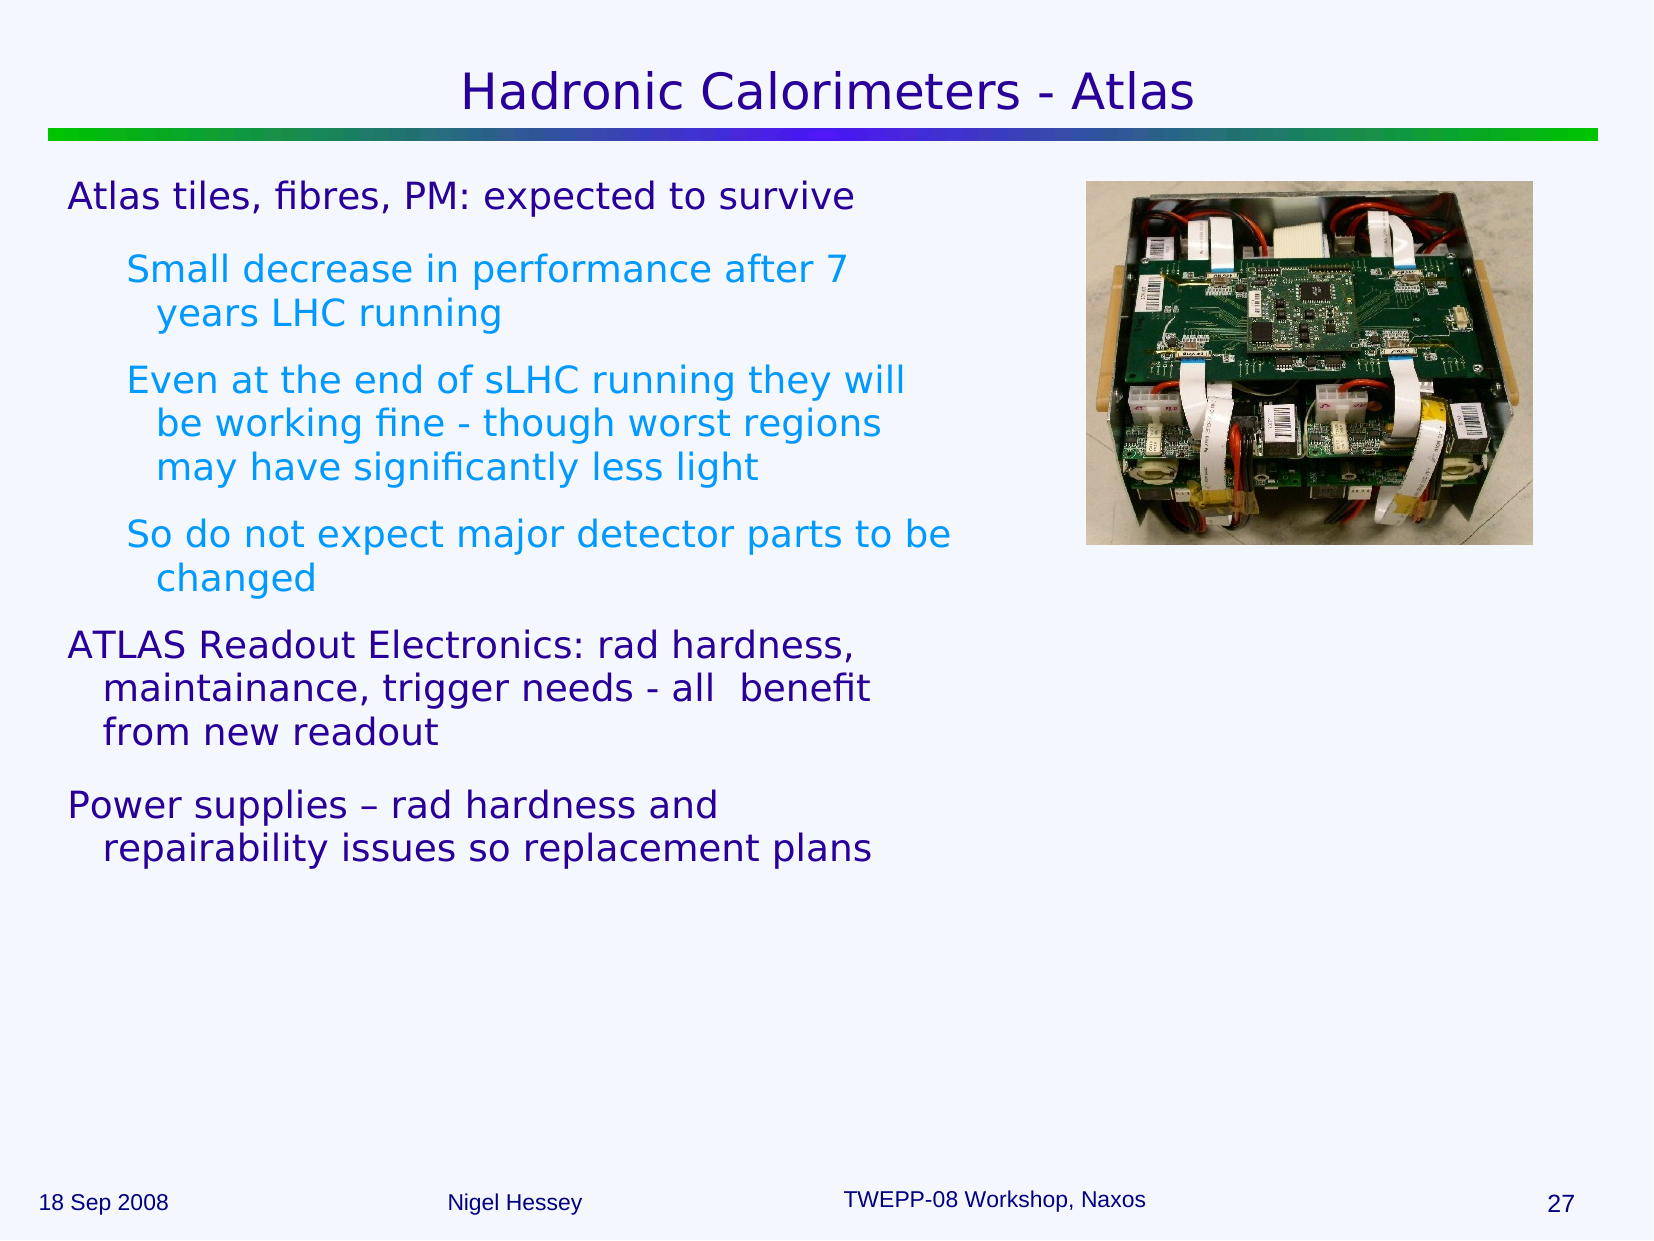

# Hadronic Calorimeters - Atlas
Atlas tiles, fibres, PM: expected to survive
Small decrease in performance after 7 years LHC running
Even at the end of sLHC running they will be working fine - though worst regions may have significantly less light
So do not expect major detector parts to be changed
ATLAS Readout Electronics: rad hardness, maintainance, trigger needs - all benefit from new readout
Power supplies – rad hardness and repairability issues so replacement plans